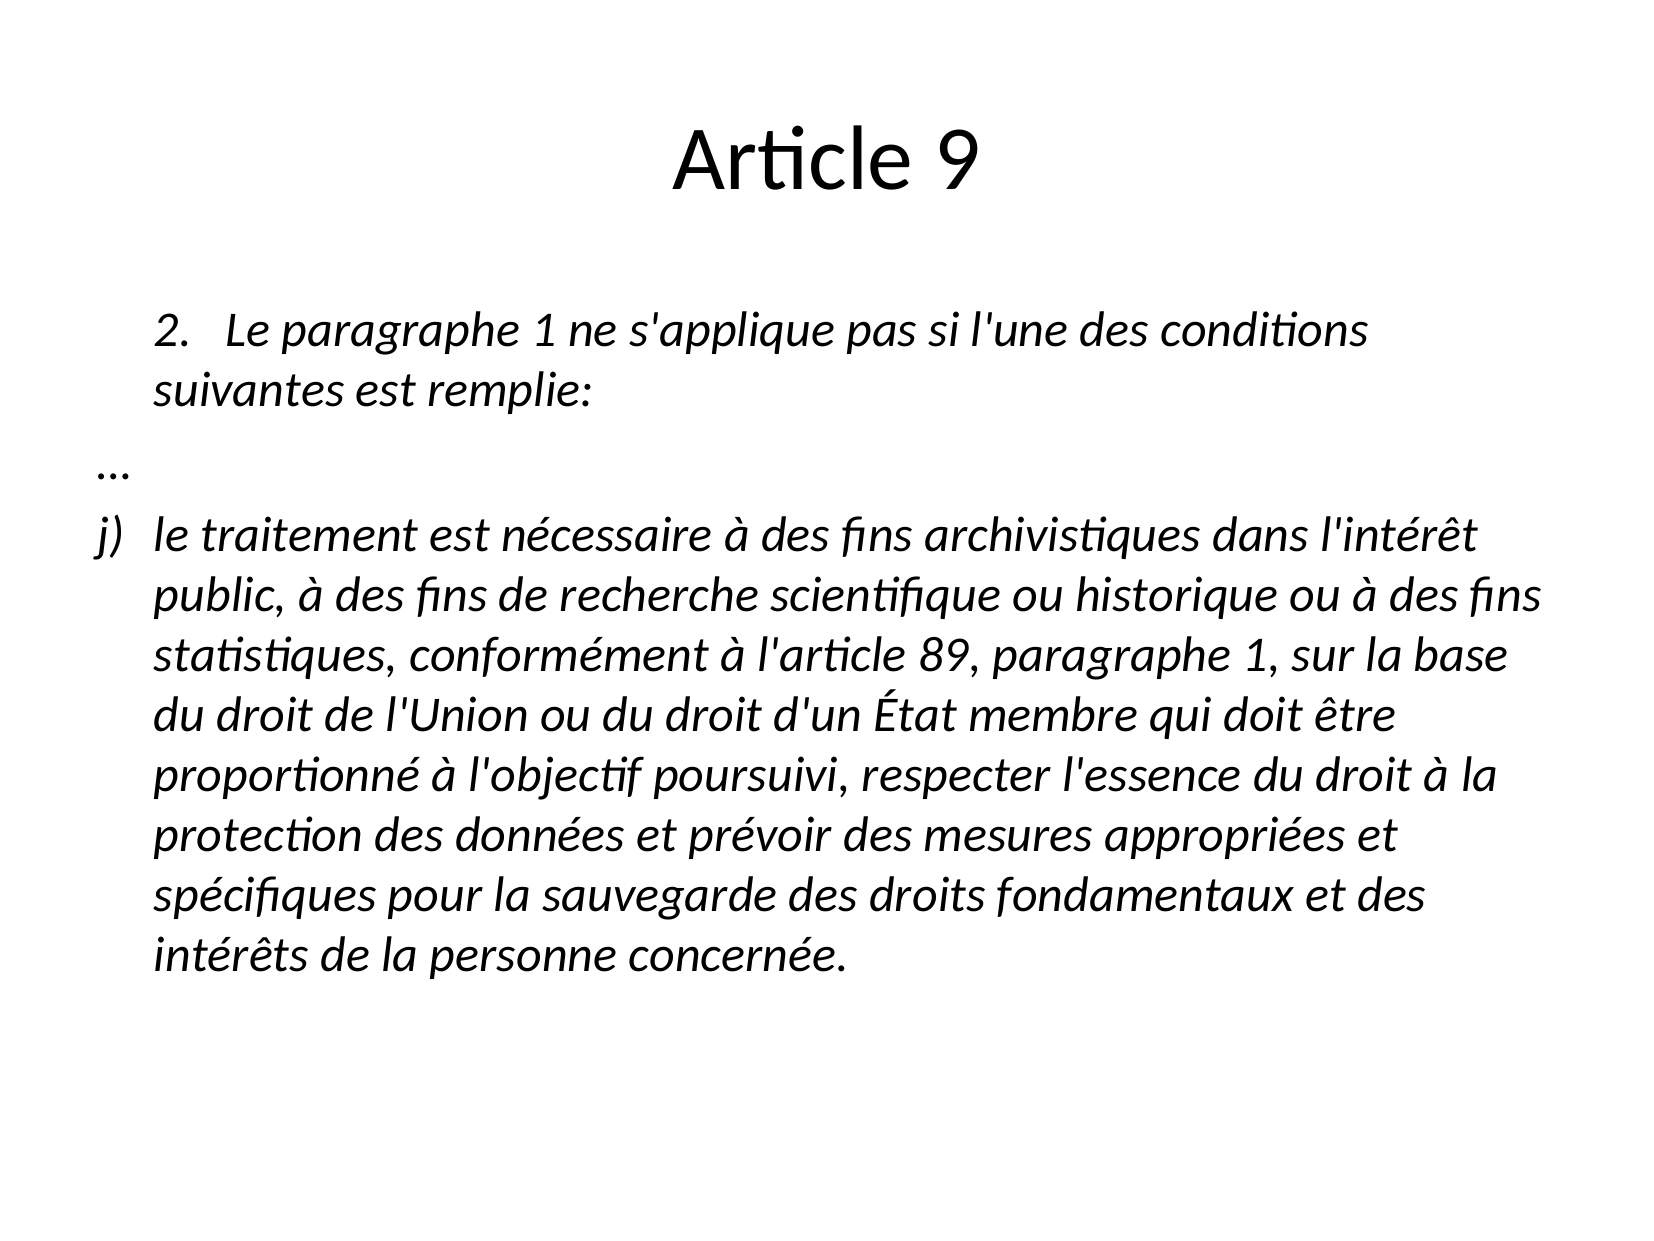

Article 9
	2.   Le paragraphe 1 ne s'applique pas si l'une des conditions suivantes est remplie:
…
j)	le traitement est nécessaire à des fins archivistiques dans l'intérêt public, à des fins de recherche scientifique ou historique ou à des fins statistiques, conformément à l'article 89, paragraphe 1, sur la base du droit de l'Union ou du droit d'un État membre qui doit être proportionné à l'objectif poursuivi, respecter l'essence du droit à la protection des données et prévoir des mesures appropriées et spécifiques pour la sauvegarde des droits fondamentaux et des intérêts de la personne concernée.